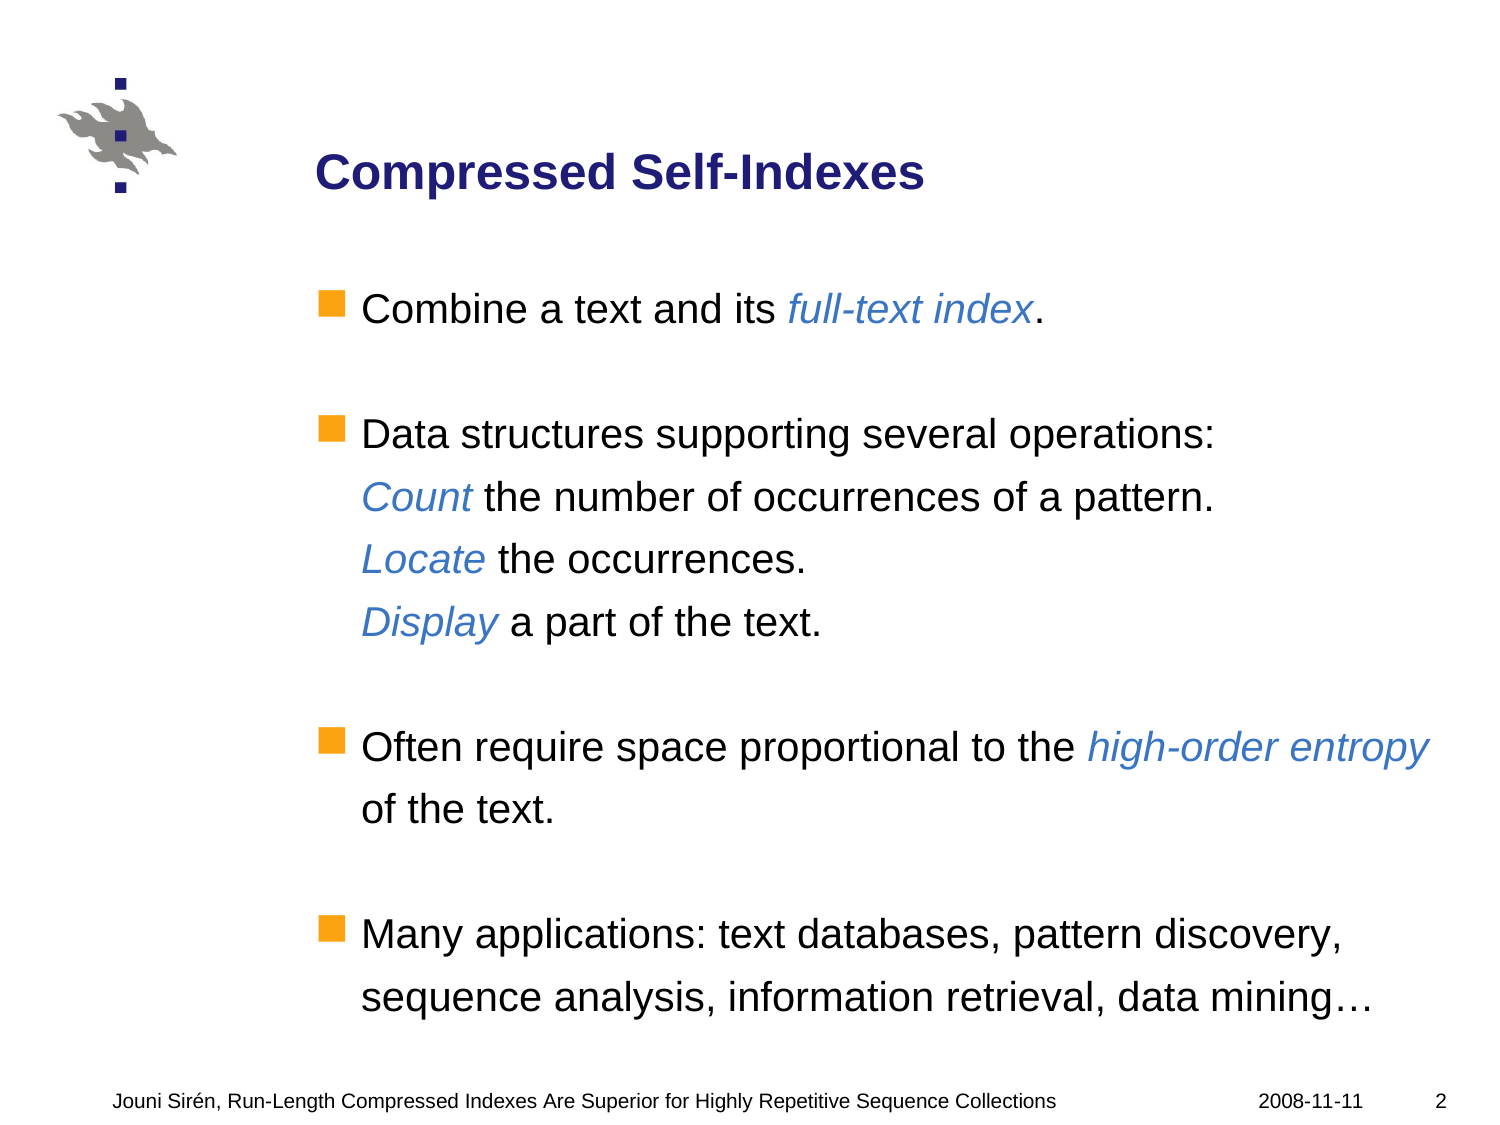

# Compressed Self-Indexes
Combine a text and its full-text index.
Data structures supporting several operations:
	Count the number of occurrences of a pattern.
	Locate the occurrences.
	Display a part of the text.
Often require space proportional to the high-order entropy of the text.
Many applications: text databases, pattern discovery, sequence analysis, information retrieval, data mining…
Jouni Sirén, Run-Length Compressed Indexes Are Superior for Highly Repetitive Sequence Collections
2008-11-11
2